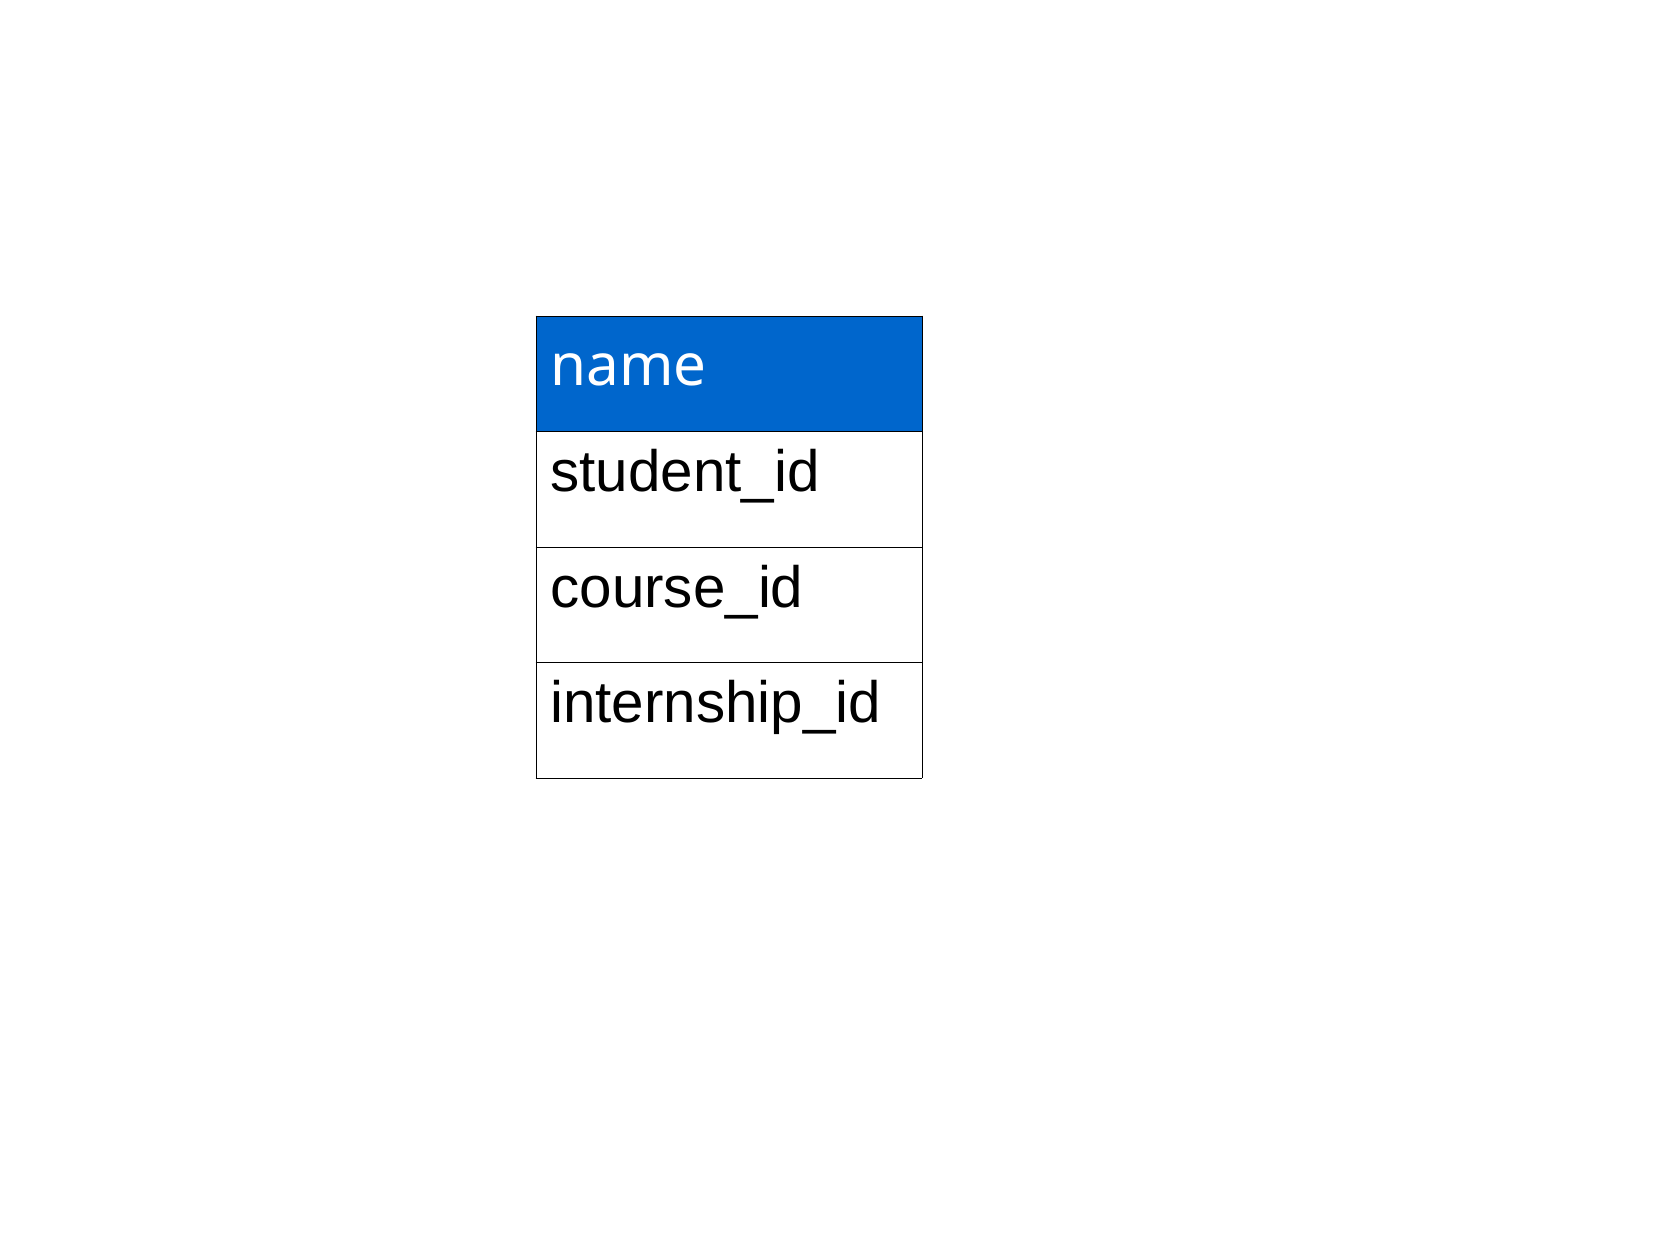

| name |
| --- |
| student\_id |
| course\_id |
| internship\_id |